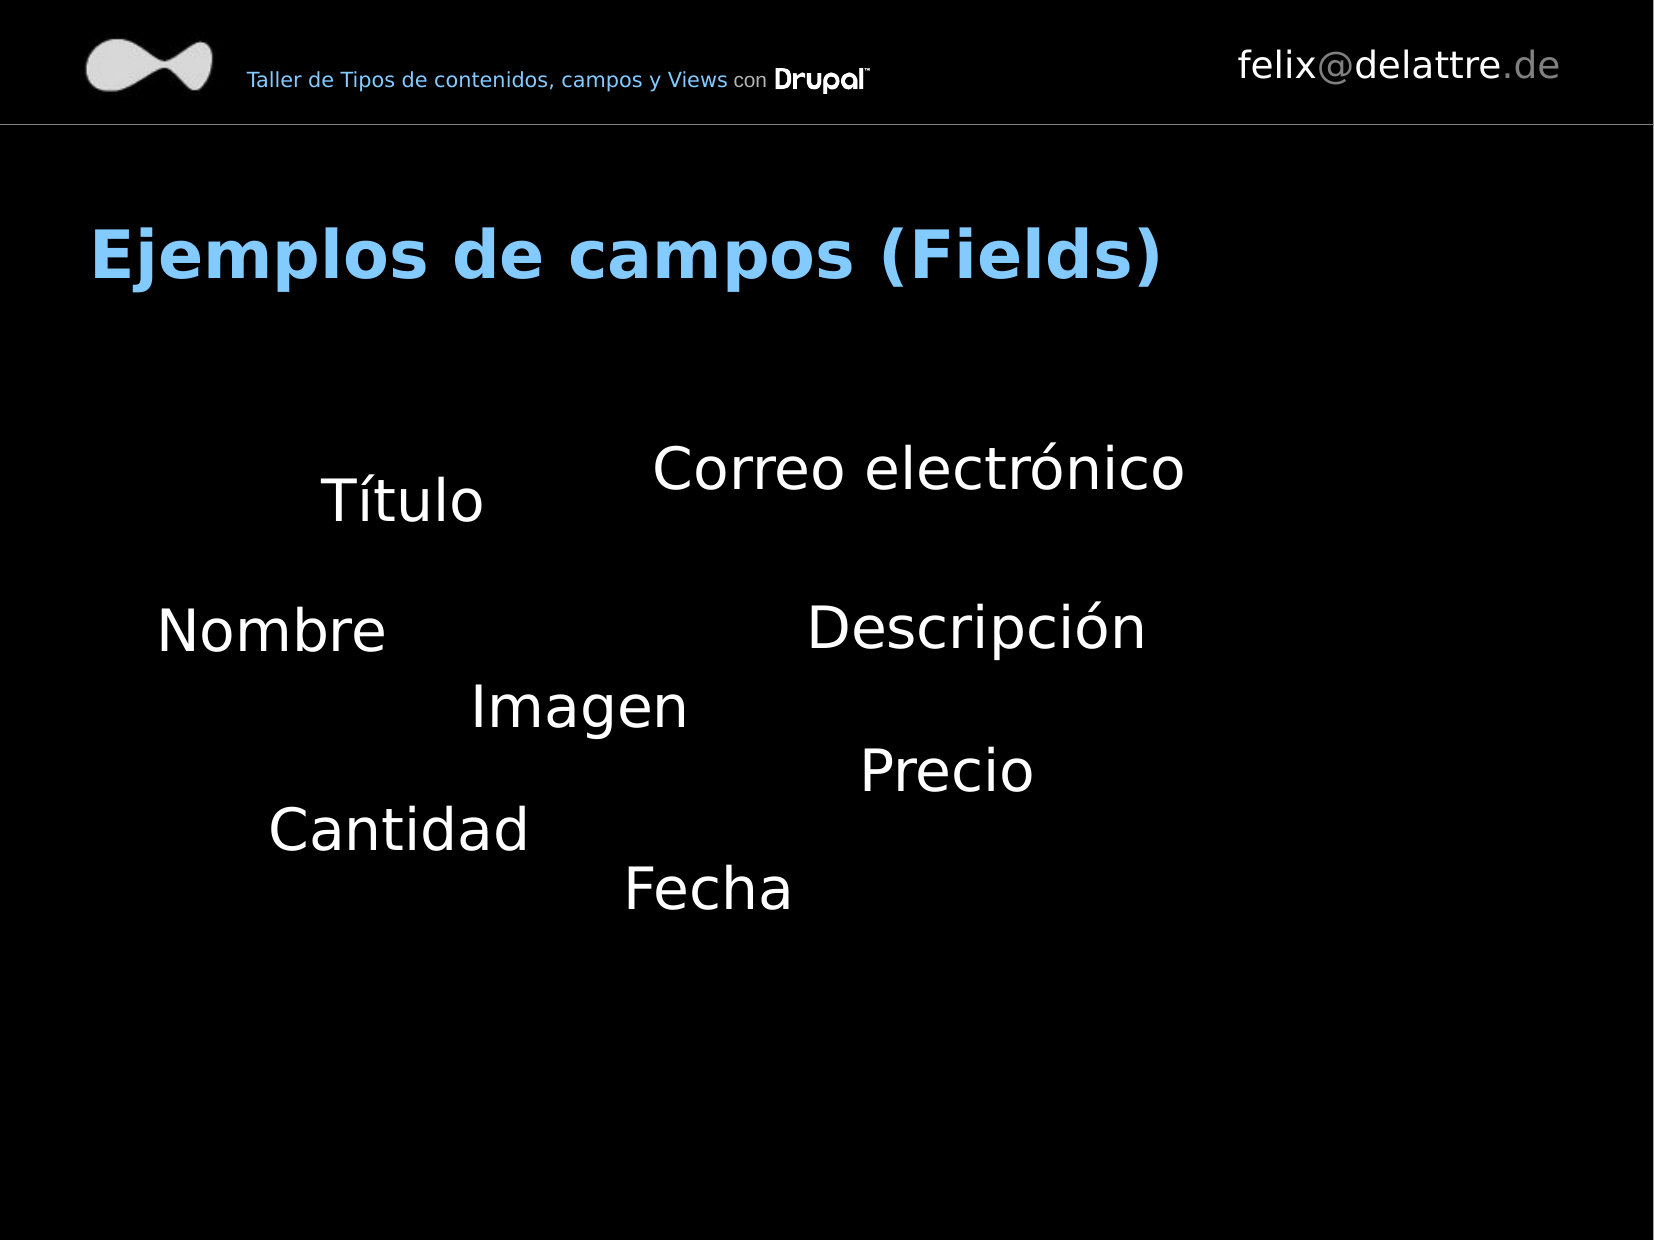

Ejemplos de campos (Fields)
Correo electrónico
Título
Descripción
Nombre
Imagen
Precio
Cantidad
Fecha